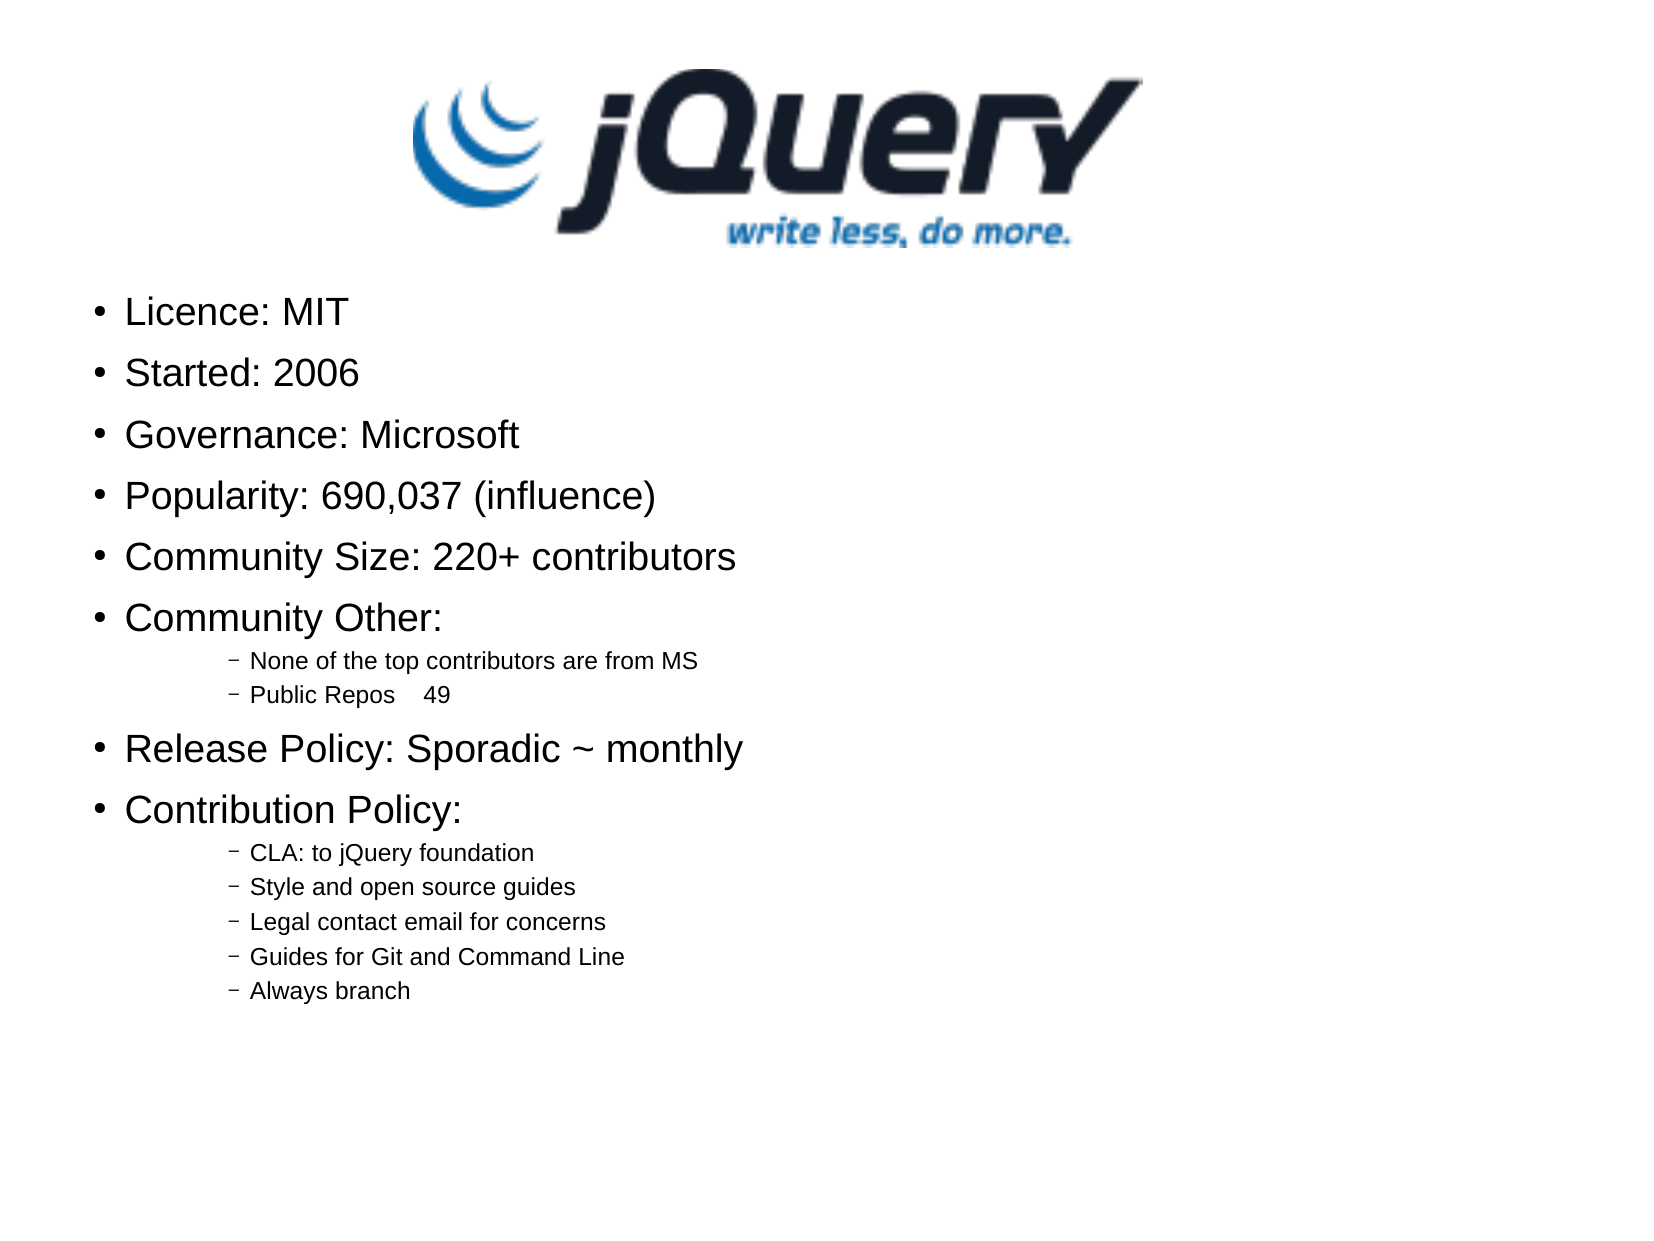

# Licence: MIT
Started: 2006
Governance: Microsoft
Popularity: 690,037 (influence)
Community Size: 220+ contributors
Community Other:
None of the top contributors are from MS
Public Repos 49
Release Policy: Sporadic ~ monthly
Contribution Policy:
CLA: to jQuery foundation
Style and open source guides
Legal contact email for concerns
Guides for Git and Command Line
Always branch